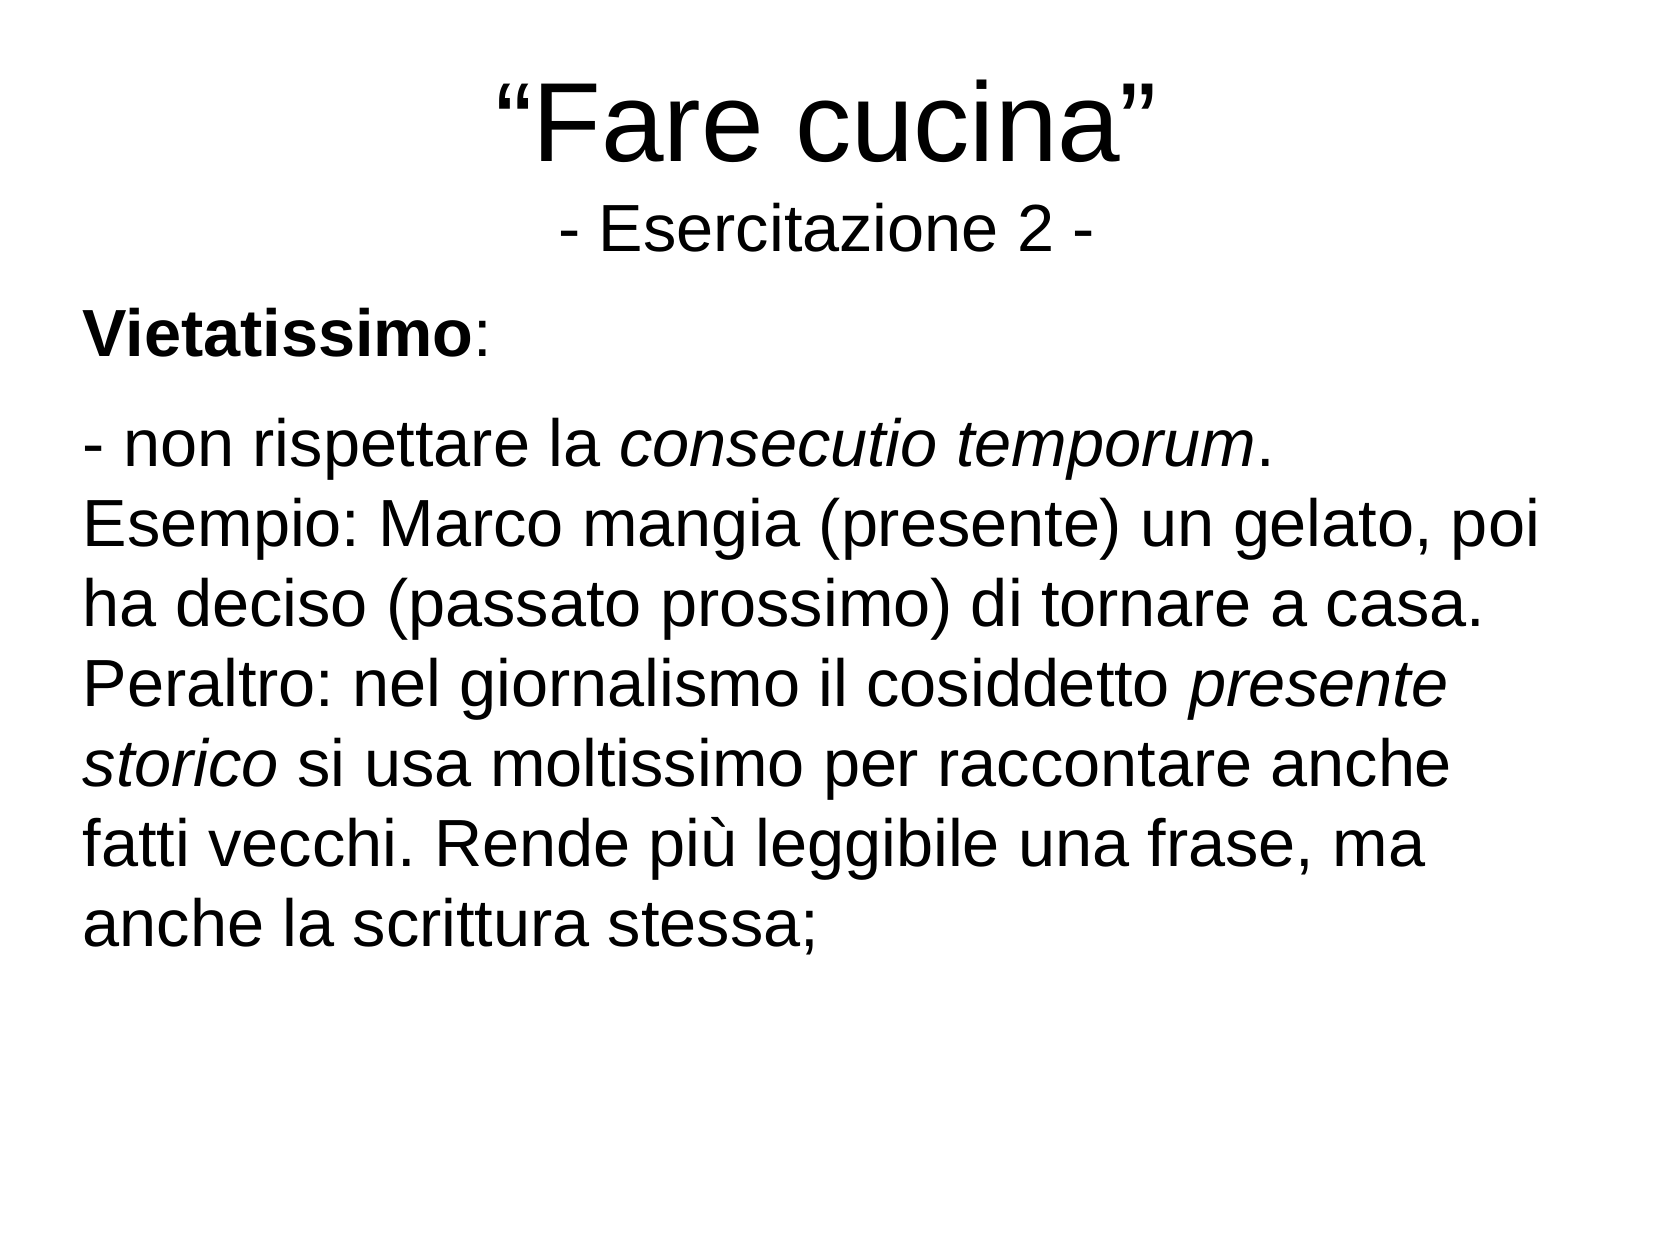

# “Fare cucina” - Esercitazione 2 -
Vietatissimo:
- non rispettare la consecutio temporum. Esempio: Marco mangia (presente) un gelato, poi ha deciso (passato prossimo) di tornare a casa. Peraltro: nel giornalismo il cosiddetto presente storico si usa moltissimo per raccontare anche fatti vecchi. Rende più leggibile una frase, ma anche la scrittura stessa;